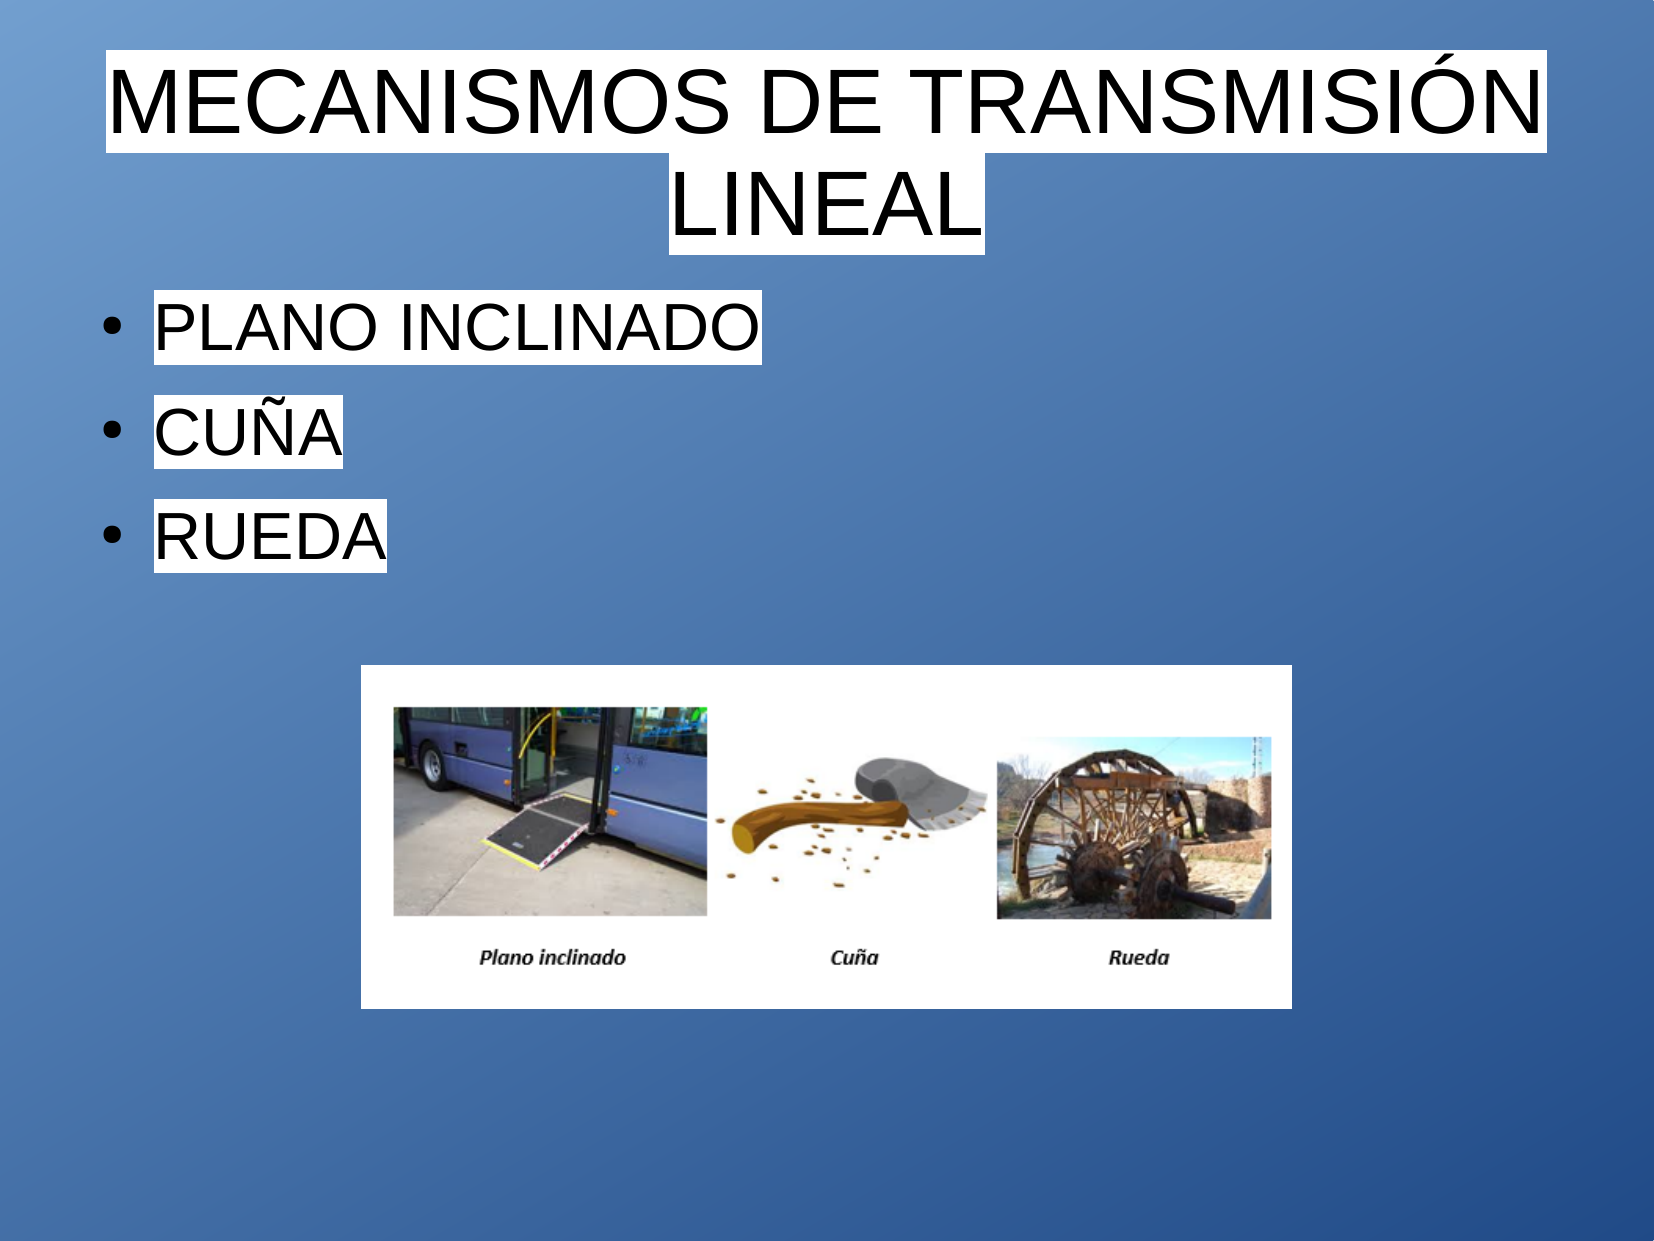

# MECANISMOS DE TRANSMISIÓN LINEAL
PLANO INCLINADO
CUÑA
RUEDA